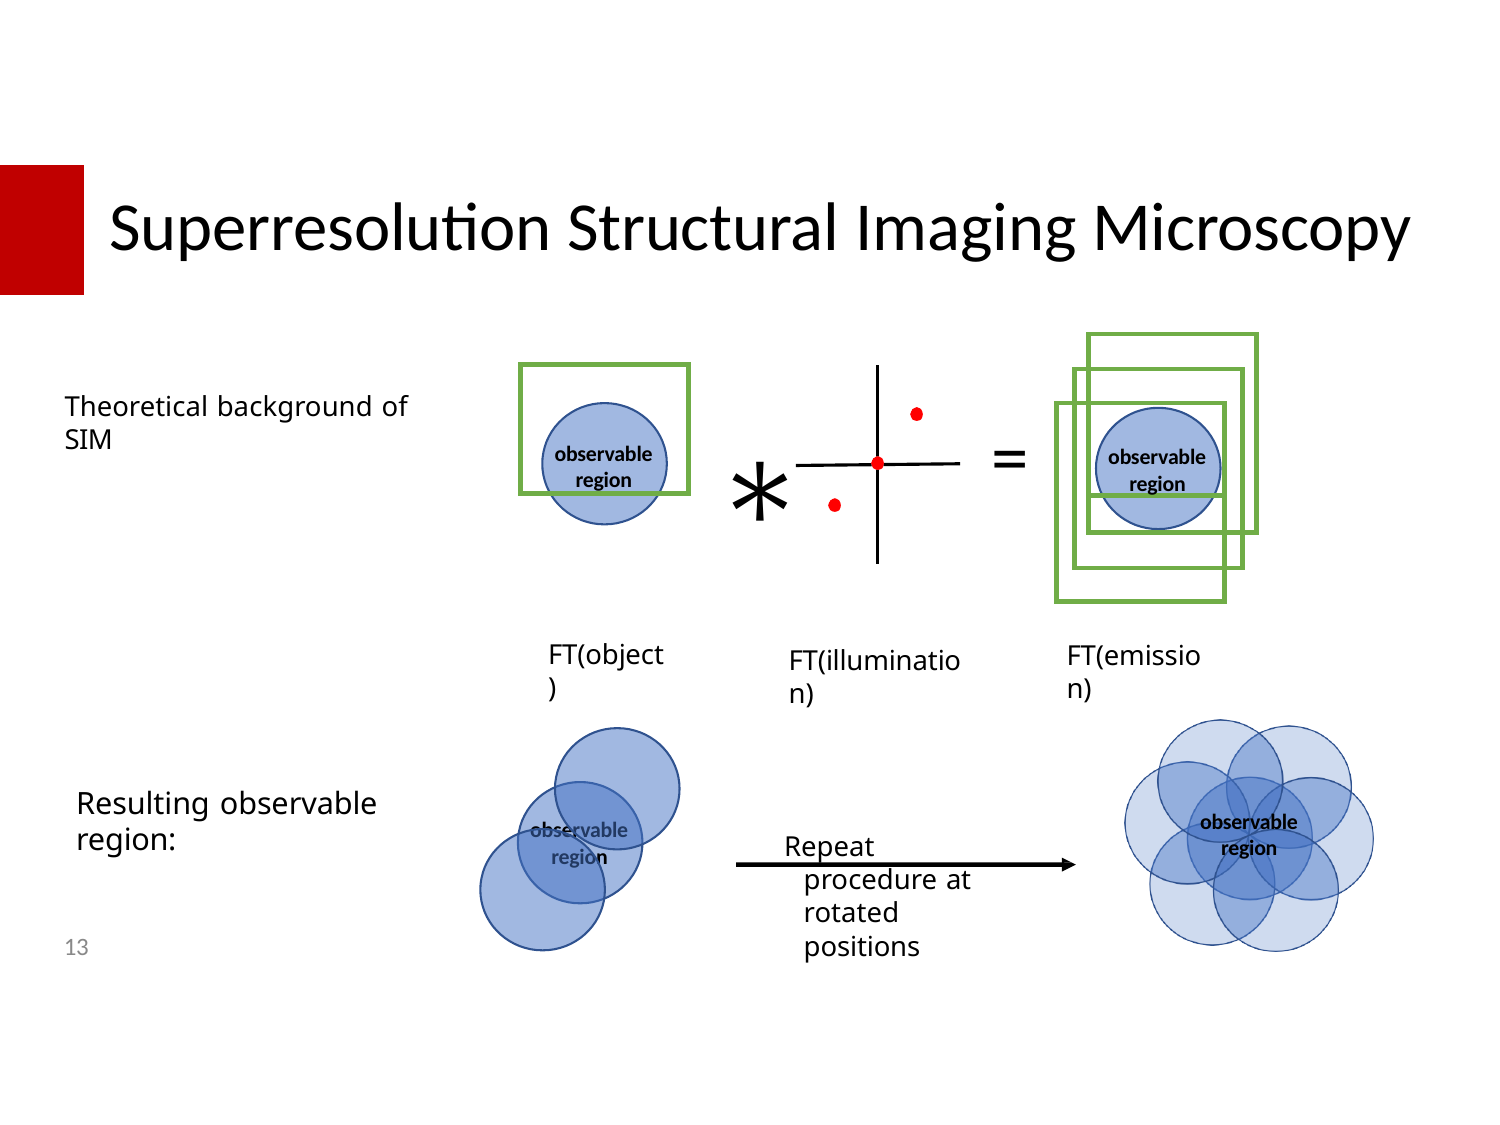

Superresolution Structural Imaging Microscopy
observable region
Theoretical background of SIM
observable region
=
∗
FT(object)
FT(emission)
FT(illumination)
Resulting observable region:
observable region
observable region
Repeat procedure at rotated positions
1